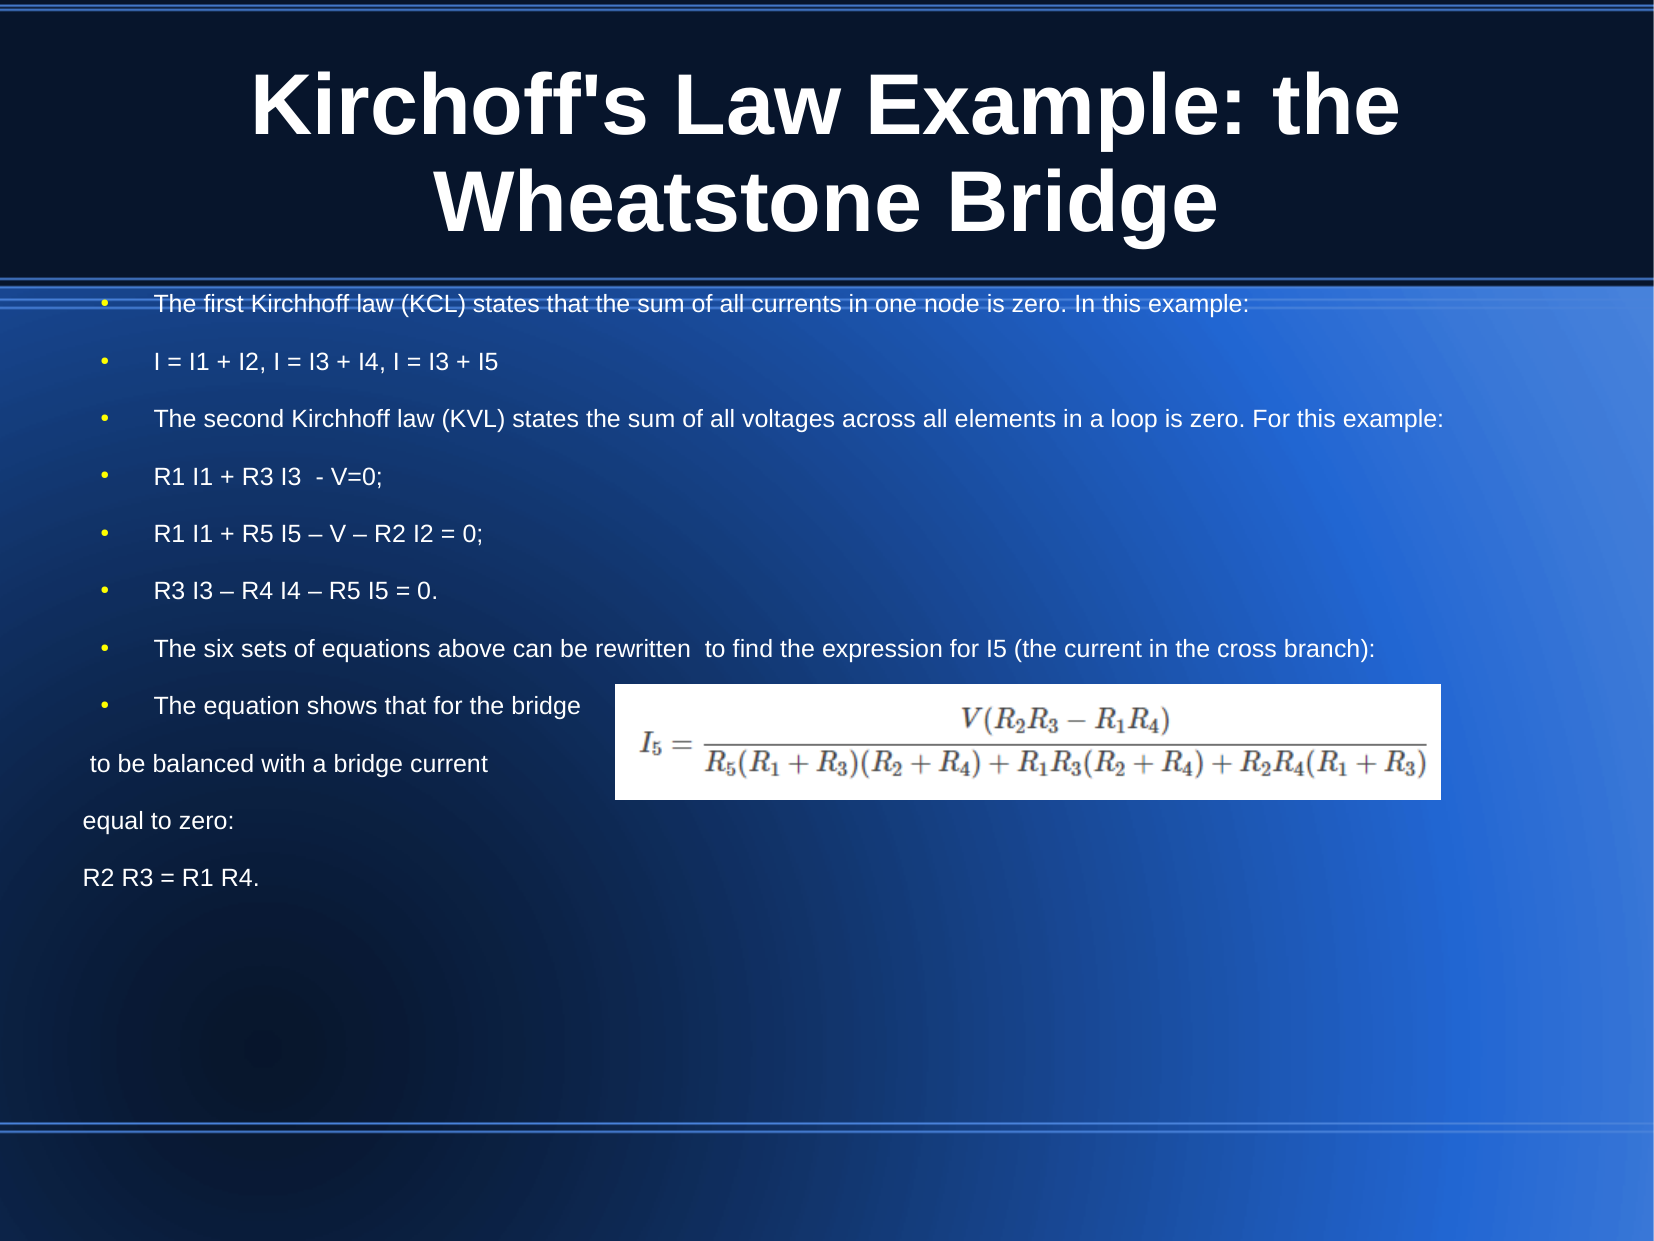

# Kirchoff's Law Example: the Wheatstone Bridge
The first Kirchhoff law (KCL) states that the sum of all currents in one node is zero. In this example:
I = I1 + I2, I = I3 + I4, I = I3 + I5
The second Kirchhoff law (KVL) states the sum of all voltages across all elements in a loop is zero. For this example:
R1 I1 + R3 I3 - V=0;
R1 I1 + R5 I5 – V – R2 I2 = 0;
R3 I3 – R4 I4 – R5 I5 = 0.
The six sets of equations above can be rewritten to find the expression for I5 (the current in the cross branch):
The equation shows that for the bridge
 to be balanced with a bridge current
equal to zero:
R2 R3 = R1 R4.